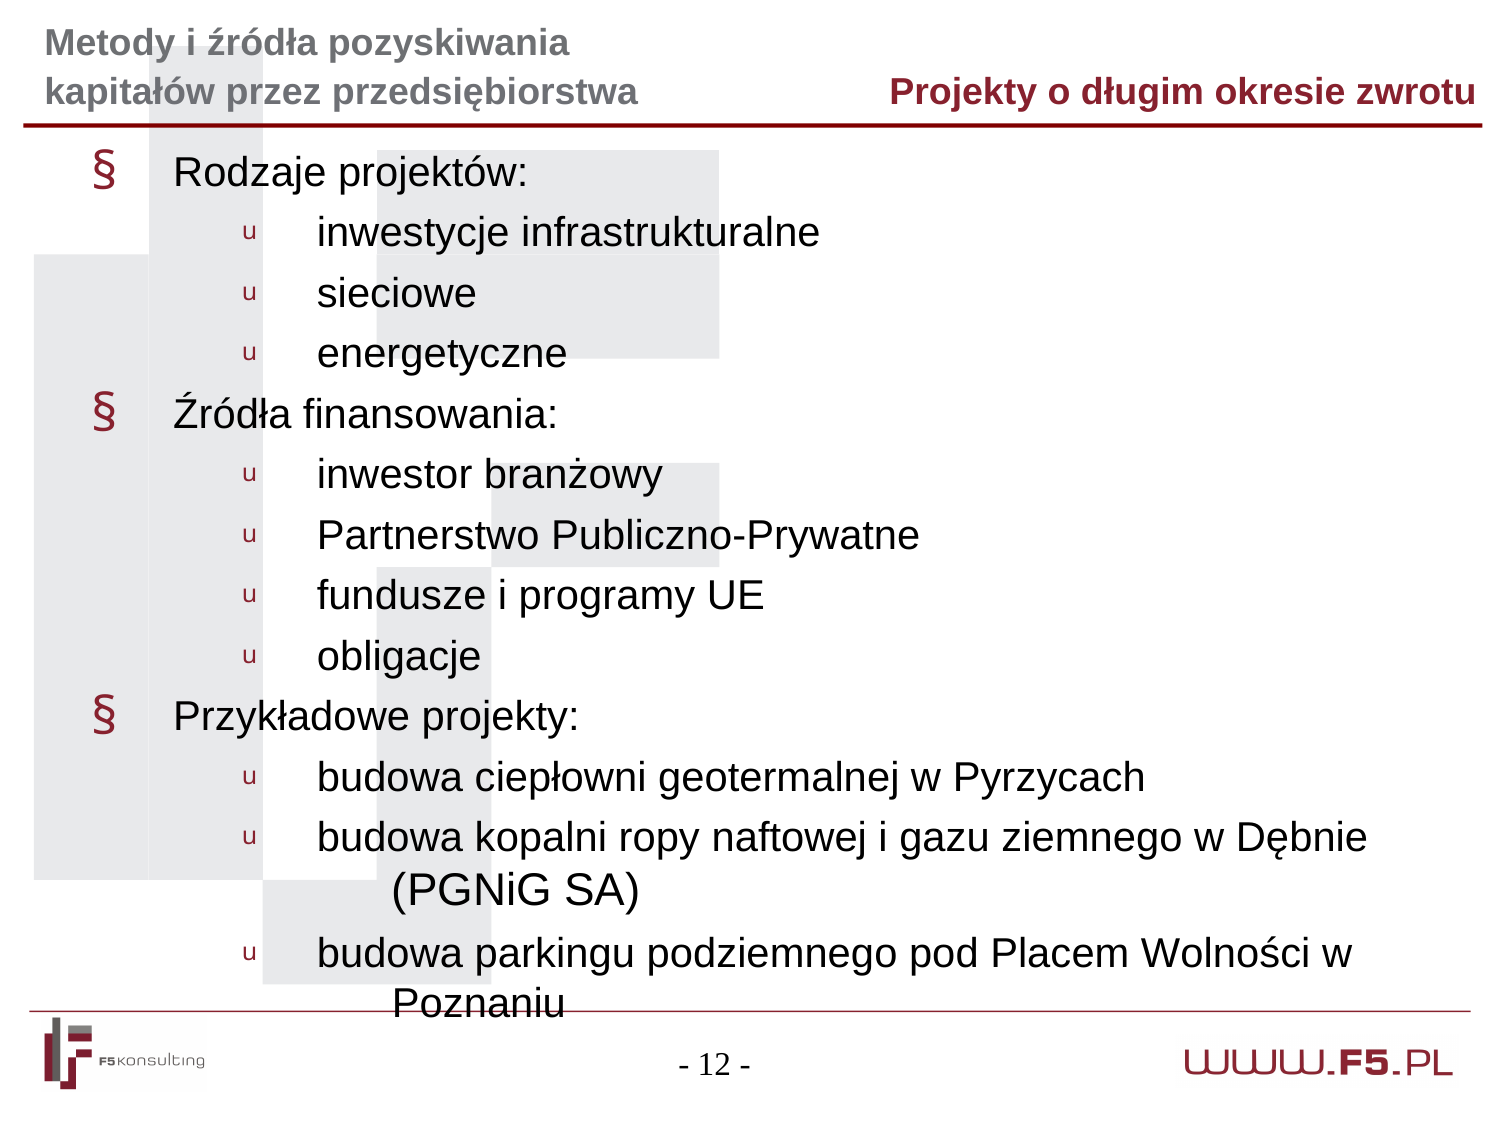

# Metody i źródła pozyskiwania kapitałów przez przedsiębiorstwa Projekty o długim okresie zwrotu
Rodzaje projektów:
inwestycje infrastrukturalne
sieciowe
energetyczne
Źródła finansowania:
inwestor branżowy
Partnerstwo Publiczno-Prywatne
fundusze i programy UE
obligacje
Przykładowe projekty:
budowa ciepłowni geotermalnej w Pyrzycach
budowa kopalni ropy naftowej i gazu ziemnego w Dębnie (PGNiG SA)
budowa parkingu podziemnego pod Placem Wolności w Poznaniu